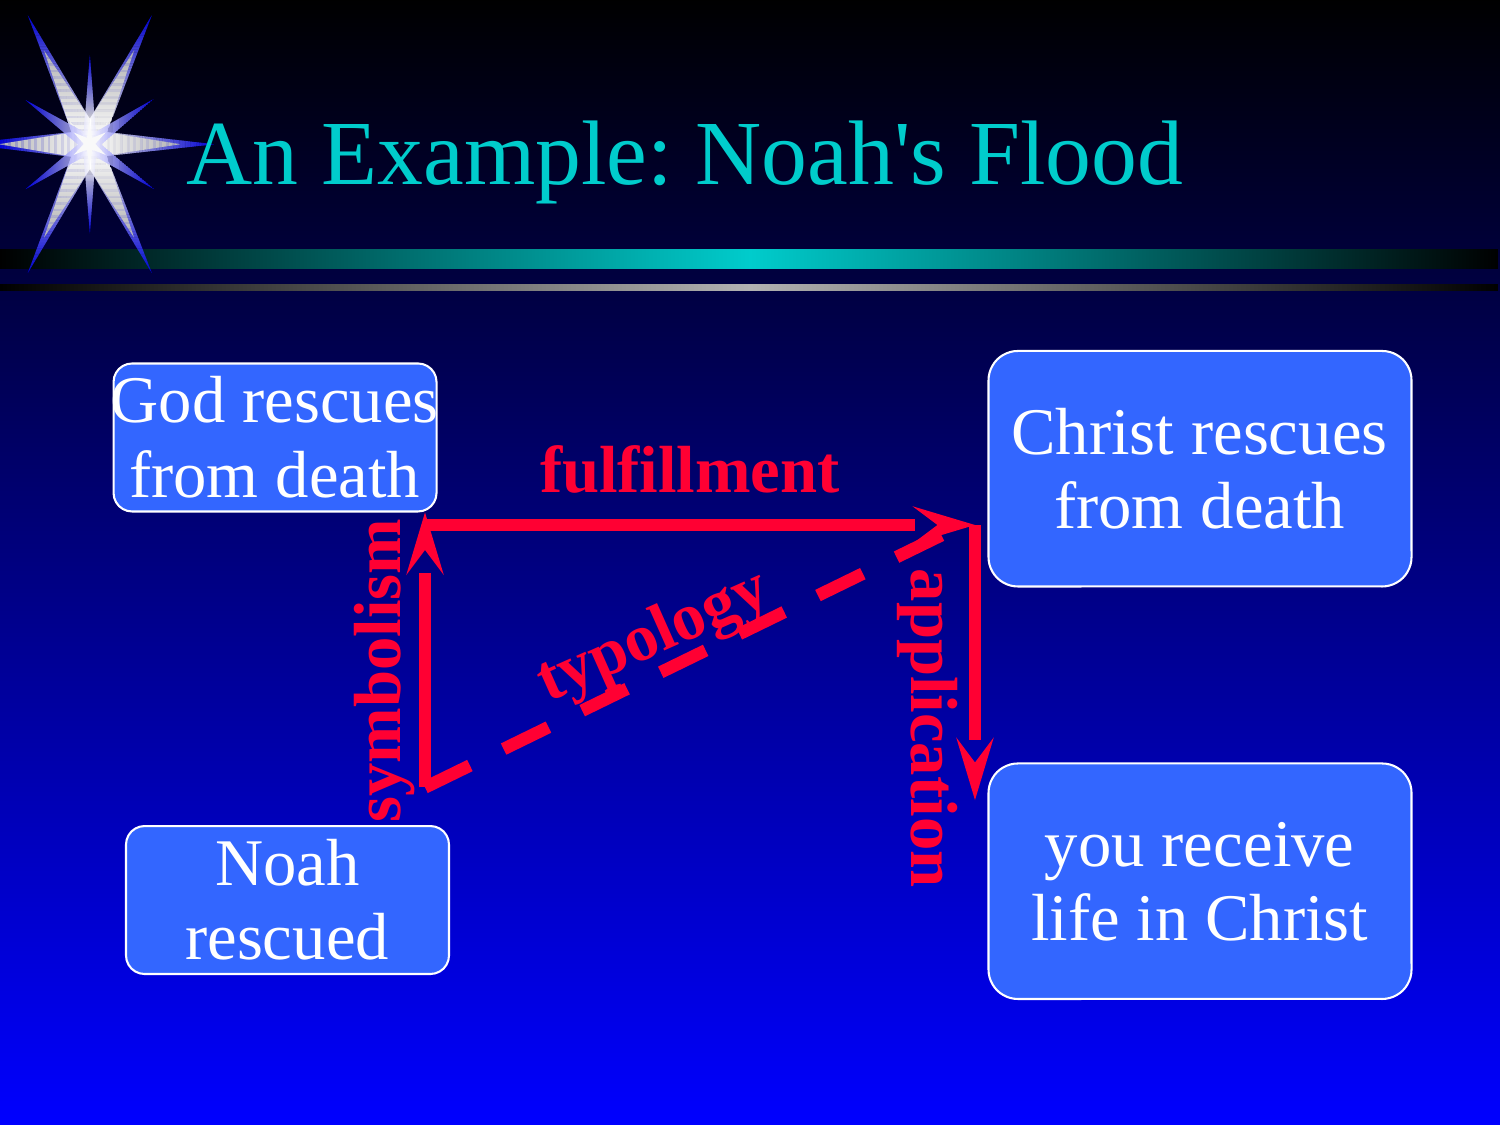

# An Example: Noah's Flood
Christ rescues
from death
fulfillment
God rescues
from death
symbolism
typology
application
you receive
life in Christ
Noah
rescued